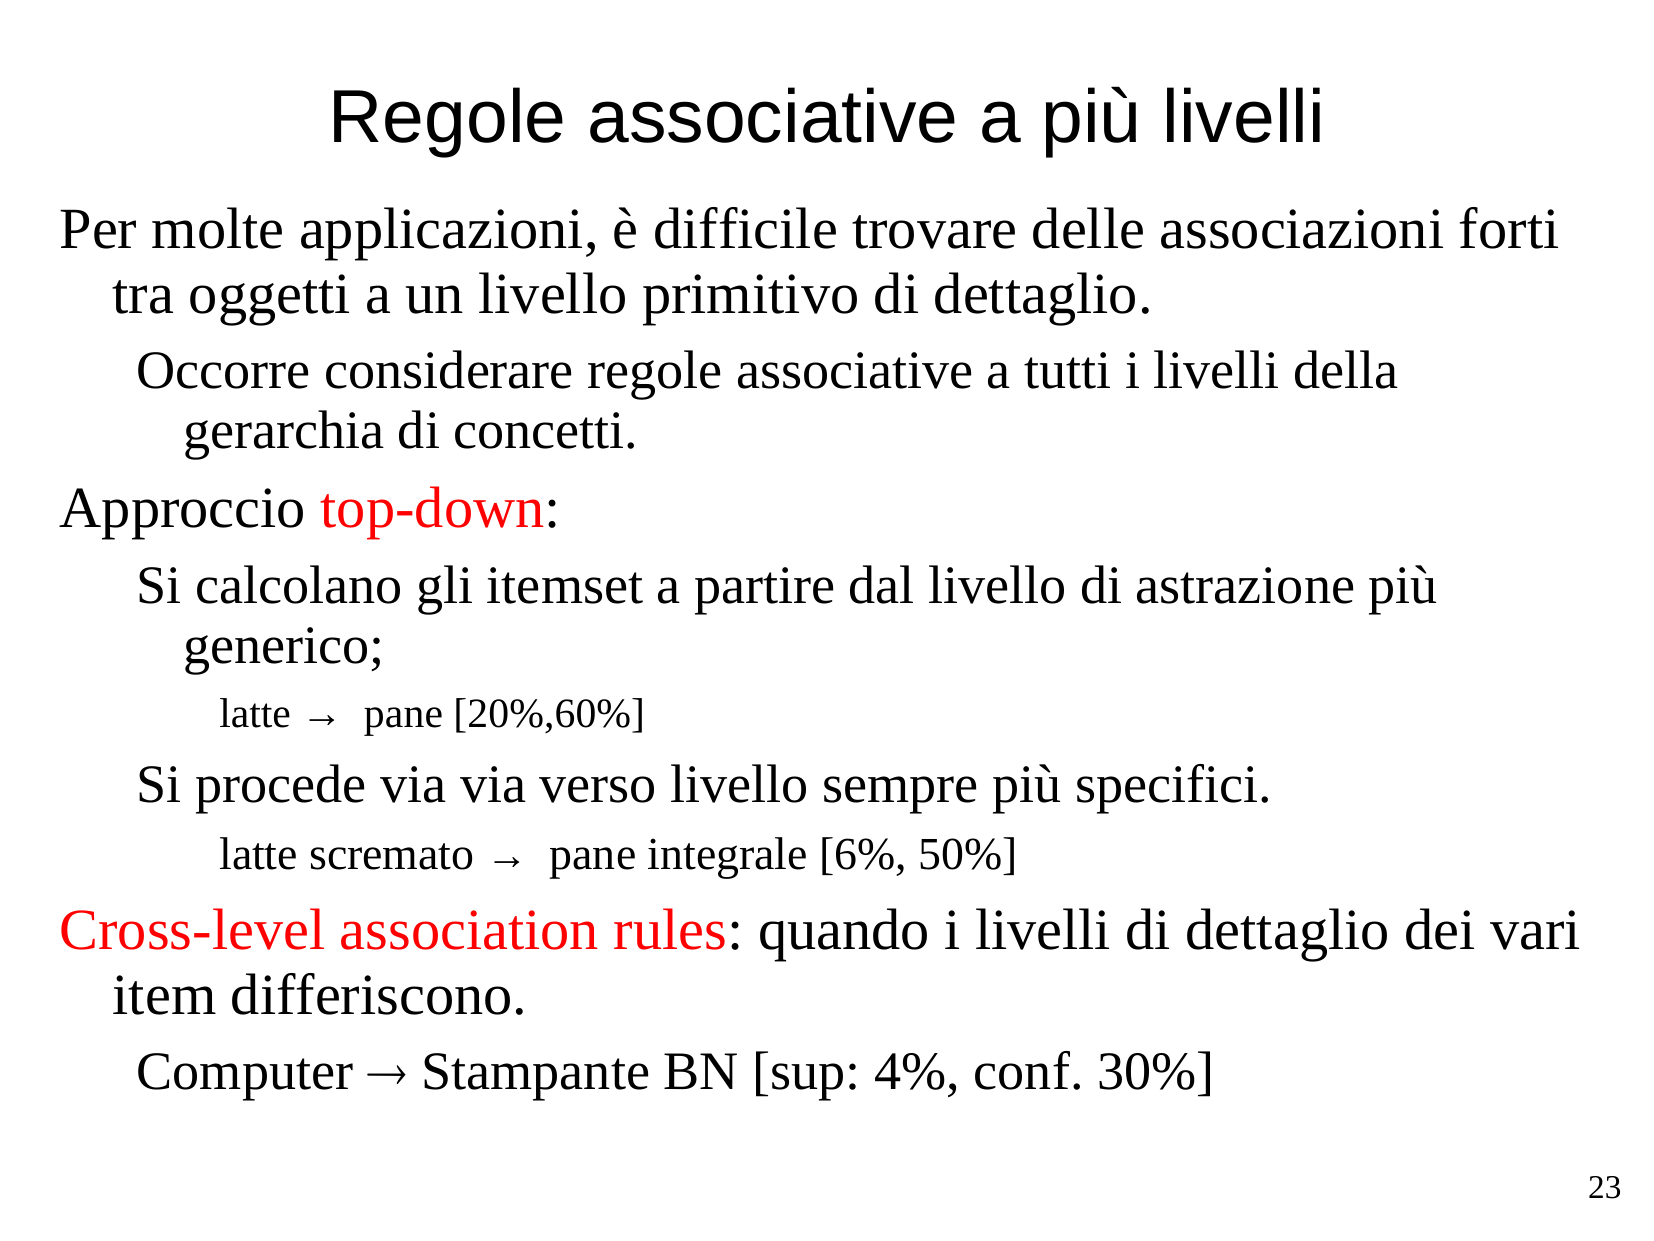

# Regole associative a più livelli
Per molte applicazioni, è difficile trovare delle associazioni forti tra oggetti a un livello primitivo di dettaglio.
Occorre considerare regole associative a tutti i livelli della gerarchia di concetti.
Approccio top-down:
Si calcolano gli itemset a partire dal livello di astrazione più generico;
latte → pane [20%,60%]
Si procede via via verso livello sempre più specifici.
latte scremato → pane integrale [6%, 50%]
Cross-level association rules: quando i livelli di dettaglio dei vari item differiscono.
Computer  Stampante BN [sup: 4%, conf. 30%]